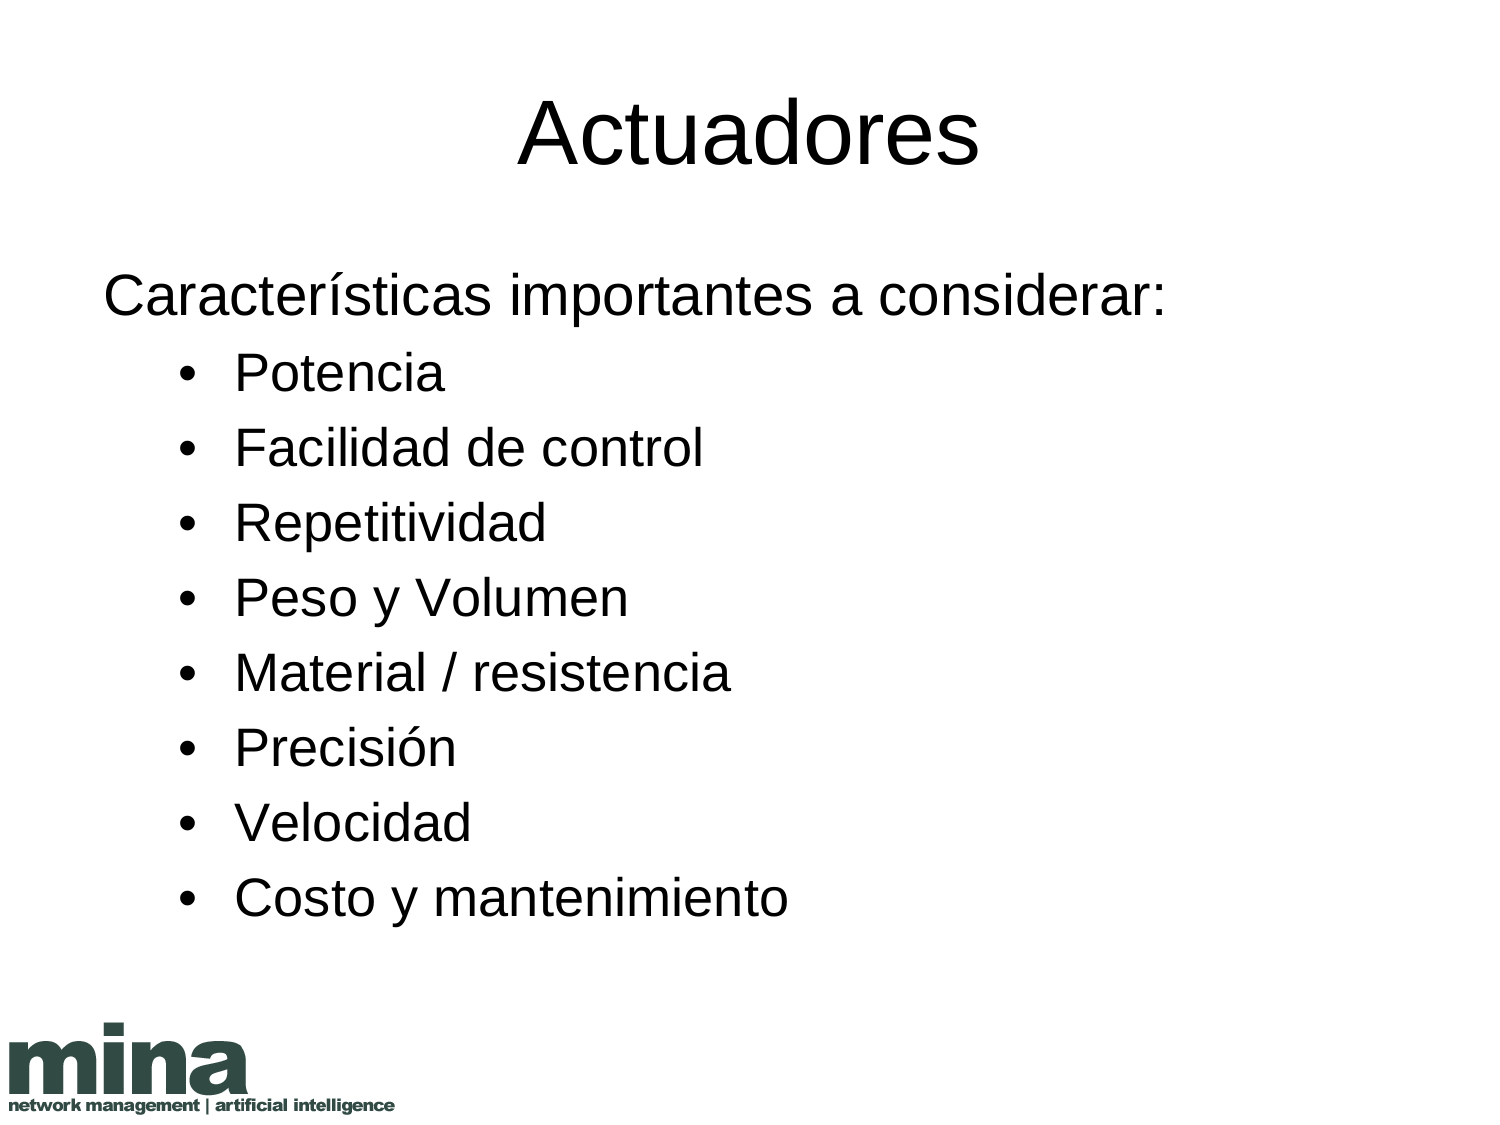

# Actuadores
Características importantes a considerar:
Potencia
Facilidad de control
Repetitividad
Peso y Volumen
Material / resistencia
Precisión
Velocidad
Costo y mantenimiento